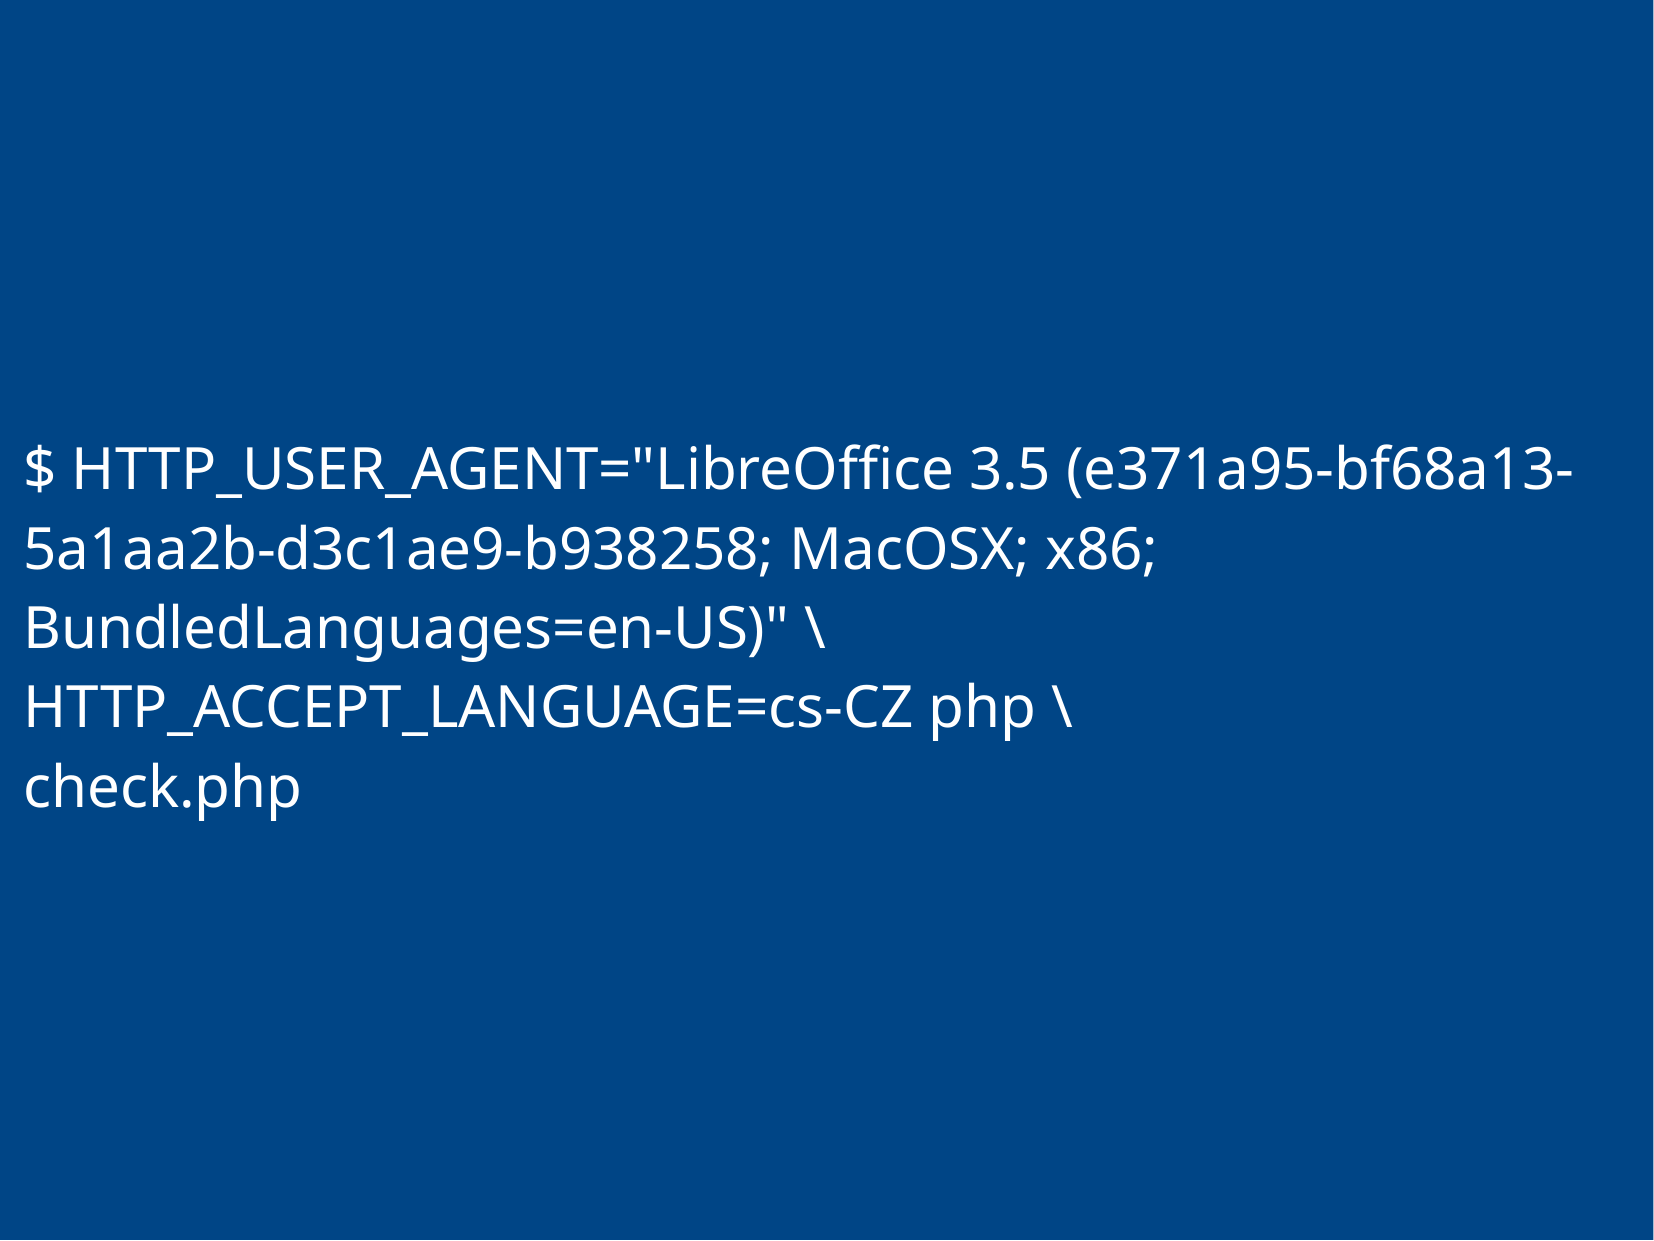

# $ HTTP_USER_AGENT="LibreOffice 3.5 (e371a95-bf68a13-5a1aa2b-d3c1ae9-b938258; MacOSX; x86; BundledLanguages=en-US)" \
HTTP_ACCEPT_LANGUAGE=cs-CZ php \
check.php